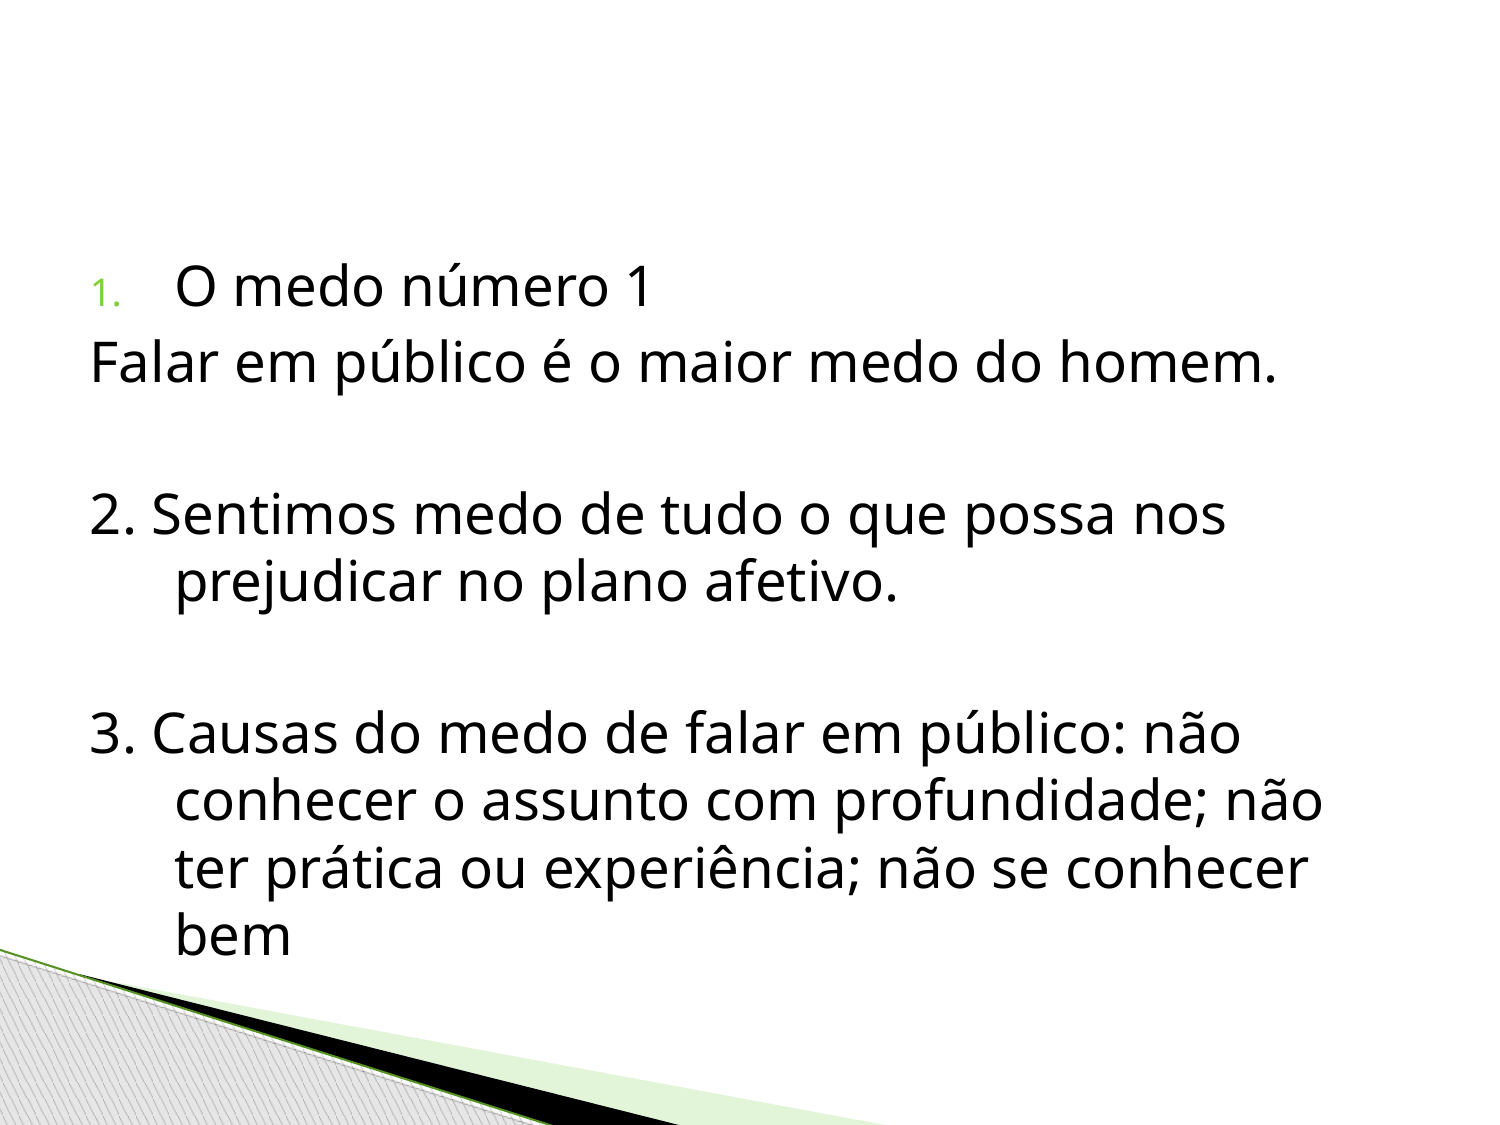

# O medo número 1
Falar em público é o maior medo do homem.
2. Sentimos medo de tudo o que possa nos prejudicar no plano afetivo.
3. Causas do medo de falar em público: não conhecer o assunto com profundidade; não ter prática ou experiência; não se conhecer bem